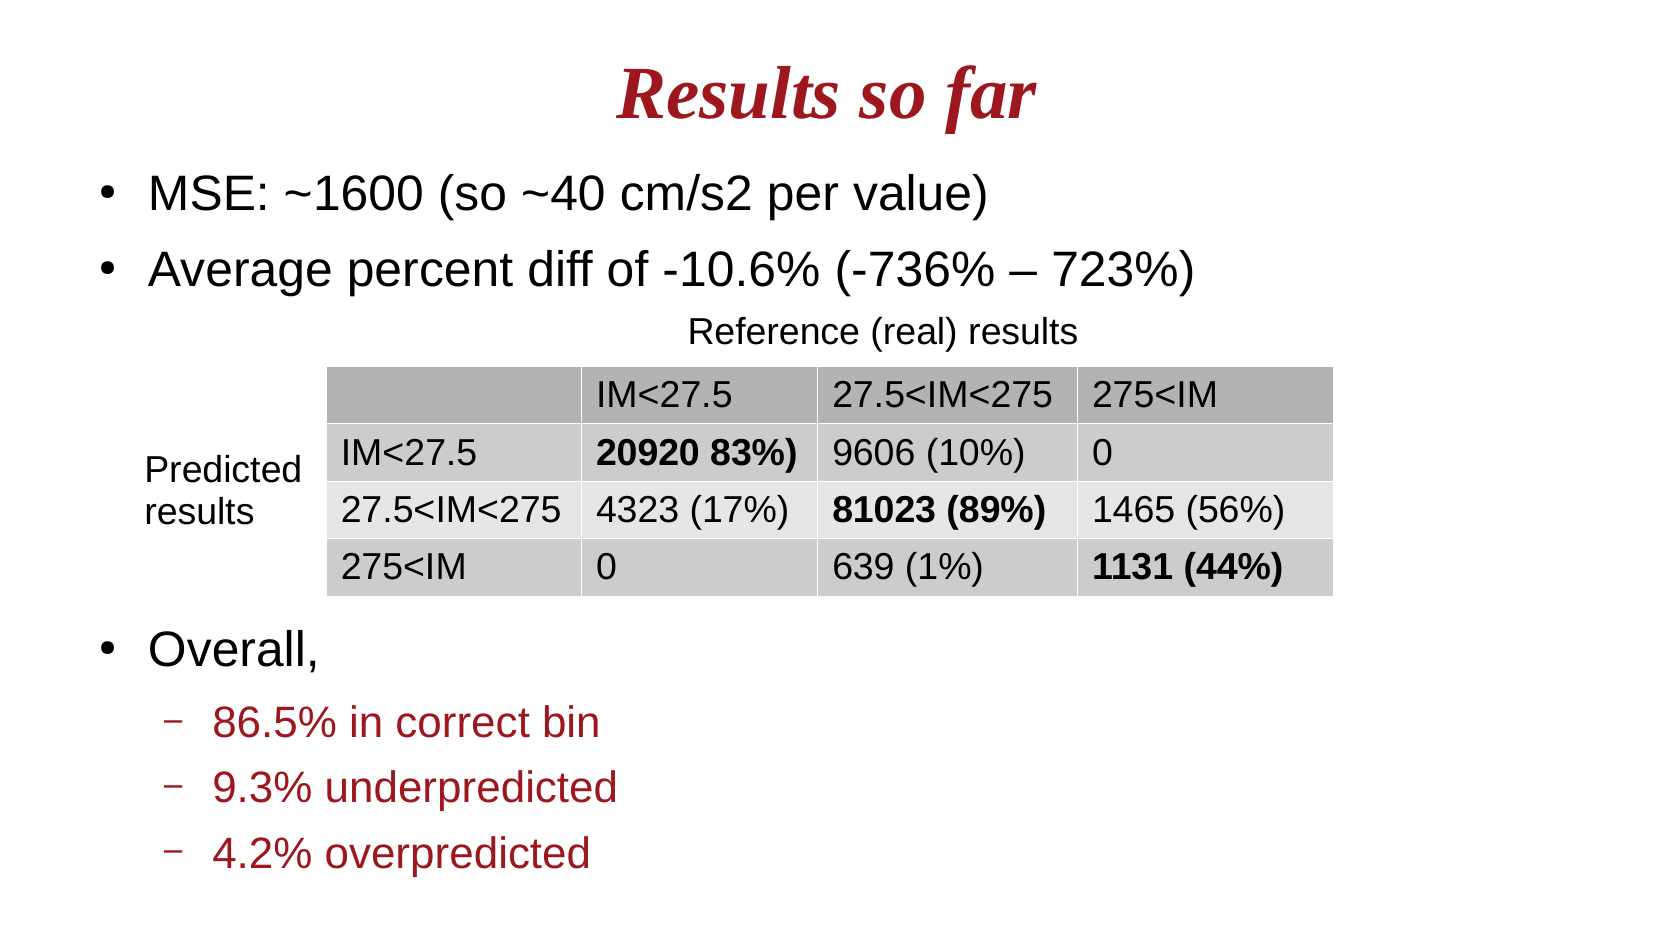

# Results so far
MSE: ~1600 (so ~40 cm/s2 per value)
Average percent diff of -10.6% (-736% – 723%)
Overall,
86.5% in correct bin
9.3% underpredicted
4.2% overpredicted
Reference (real) results
| | IM<27.5 | 27.5<IM<275 | 275<IM |
| --- | --- | --- | --- |
| IM<27.5 | 20920 83%) | 9606 (10%) | 0 |
| 27.5<IM<275 | 4323 (17%) | 81023 (89%) | 1465 (56%) |
| 275<IM | 0 | 639 (1%) | 1131 (44%) |
Predicted
results